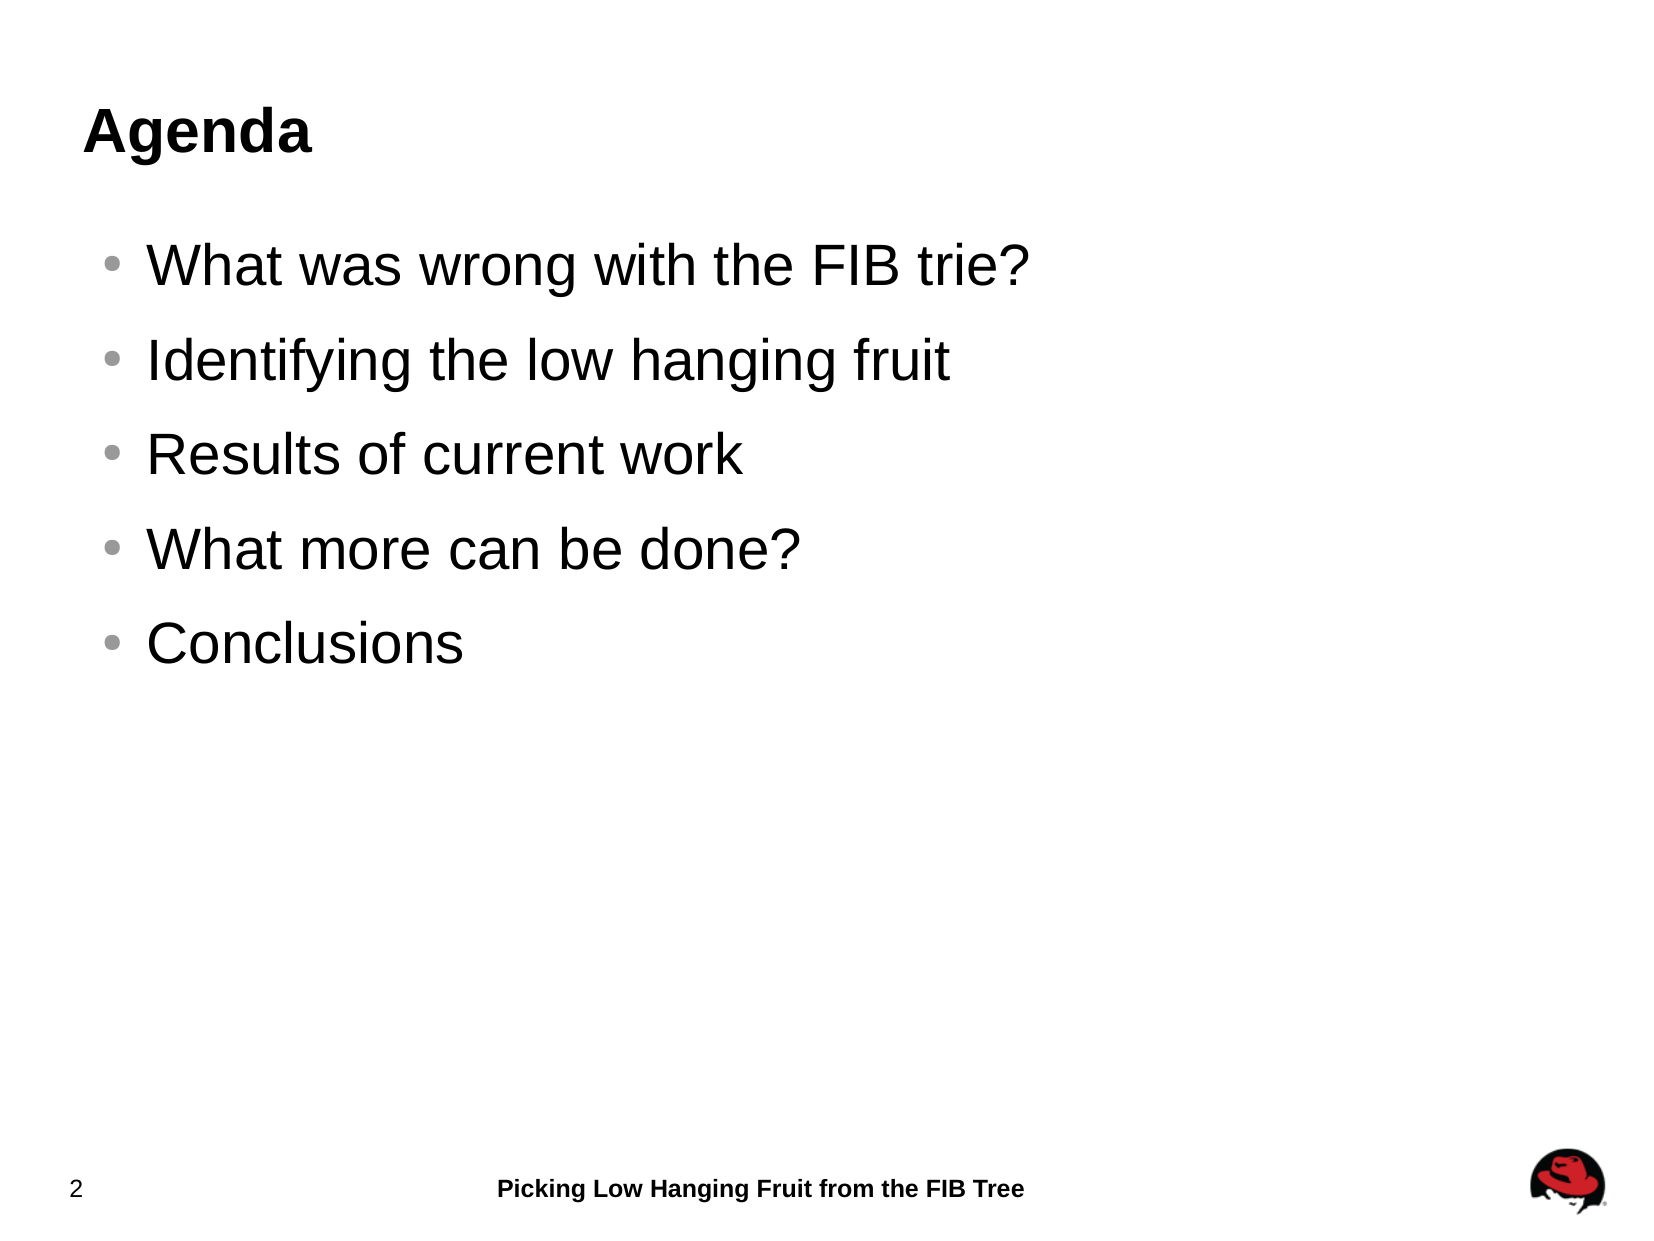

# Agenda
What was wrong with the FIB trie?
Identifying the low hanging fruit
Results of current work
What more can be done?
Conclusions